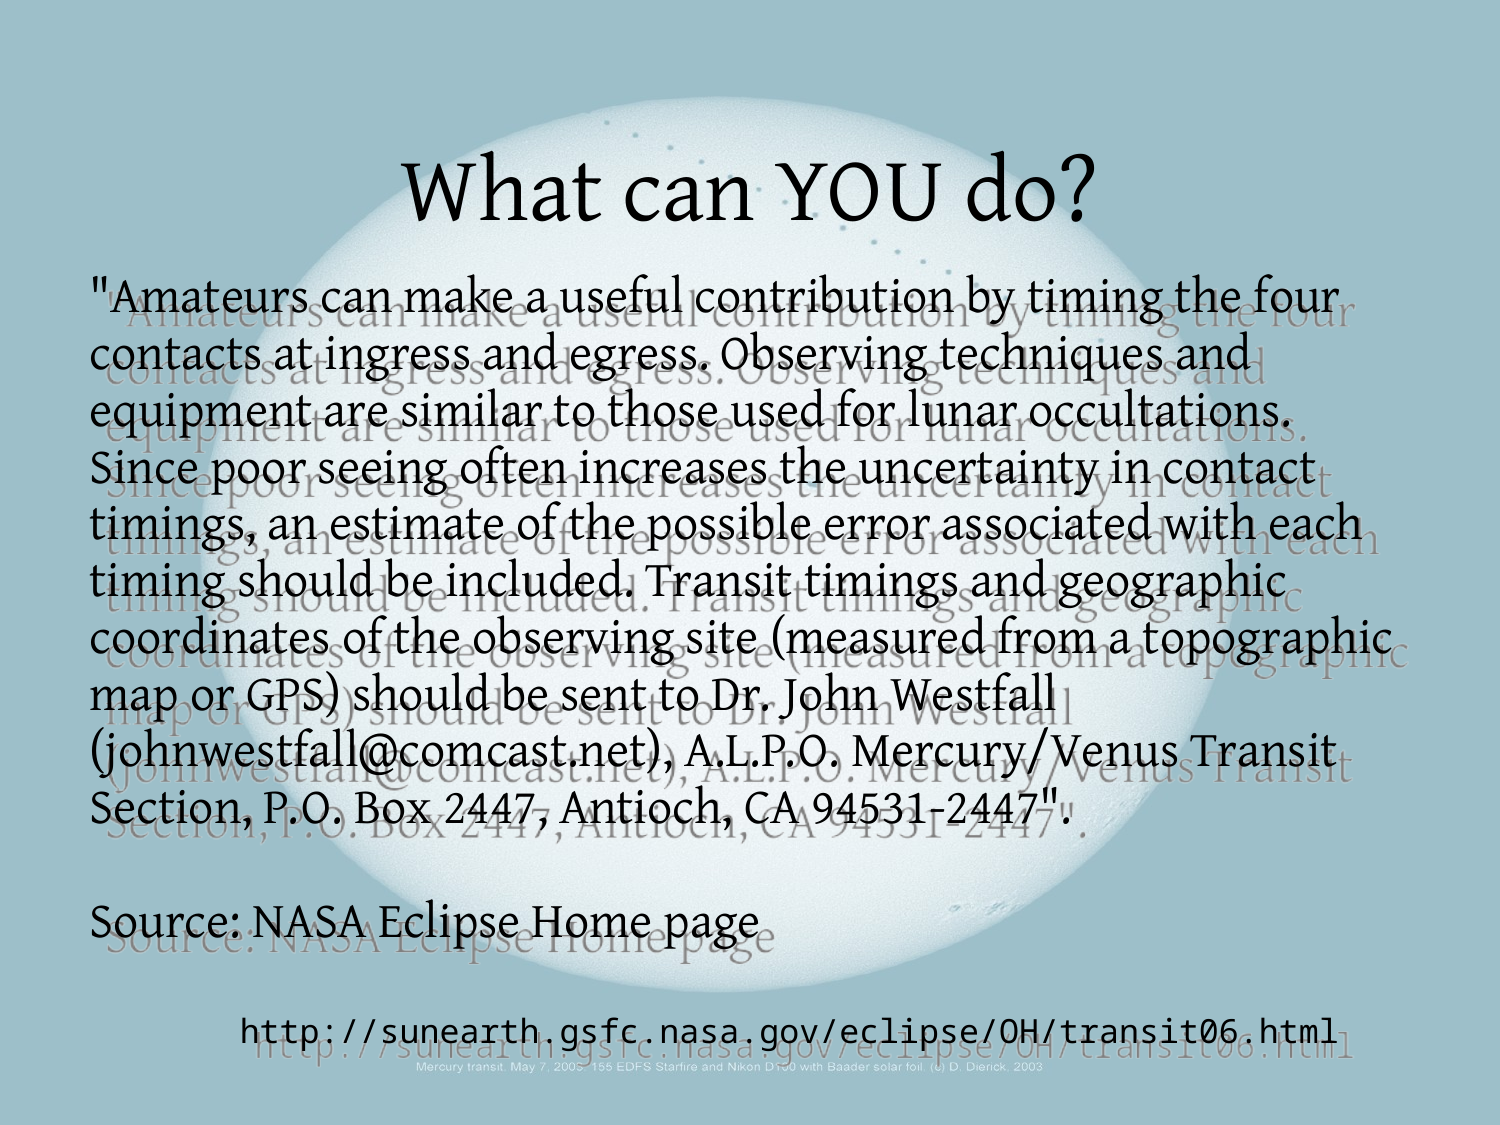

# What can YOU do?
"Amateurs can make a useful contribution by timing the four contacts at ingress and egress. Observing techniques and equipment are similar to those used for lunar occultations. Since poor seeing often increases the uncertainty in contact timings, an estimate of the possible error associated with each timing should be included. Transit timings and geographic coordinates of the observing site (measured from a topographic map or GPS) should be sent to Dr. John Westfall (johnwestfall@comcast.net), A.L.P.O. Mercury/Venus Transit Section, P.O. Box 2447, Antioch, CA 94531-2447".
Source: NASA Eclipse Home page
	http://sunearth.gsfc.nasa.gov/eclipse/OH/transit06.html